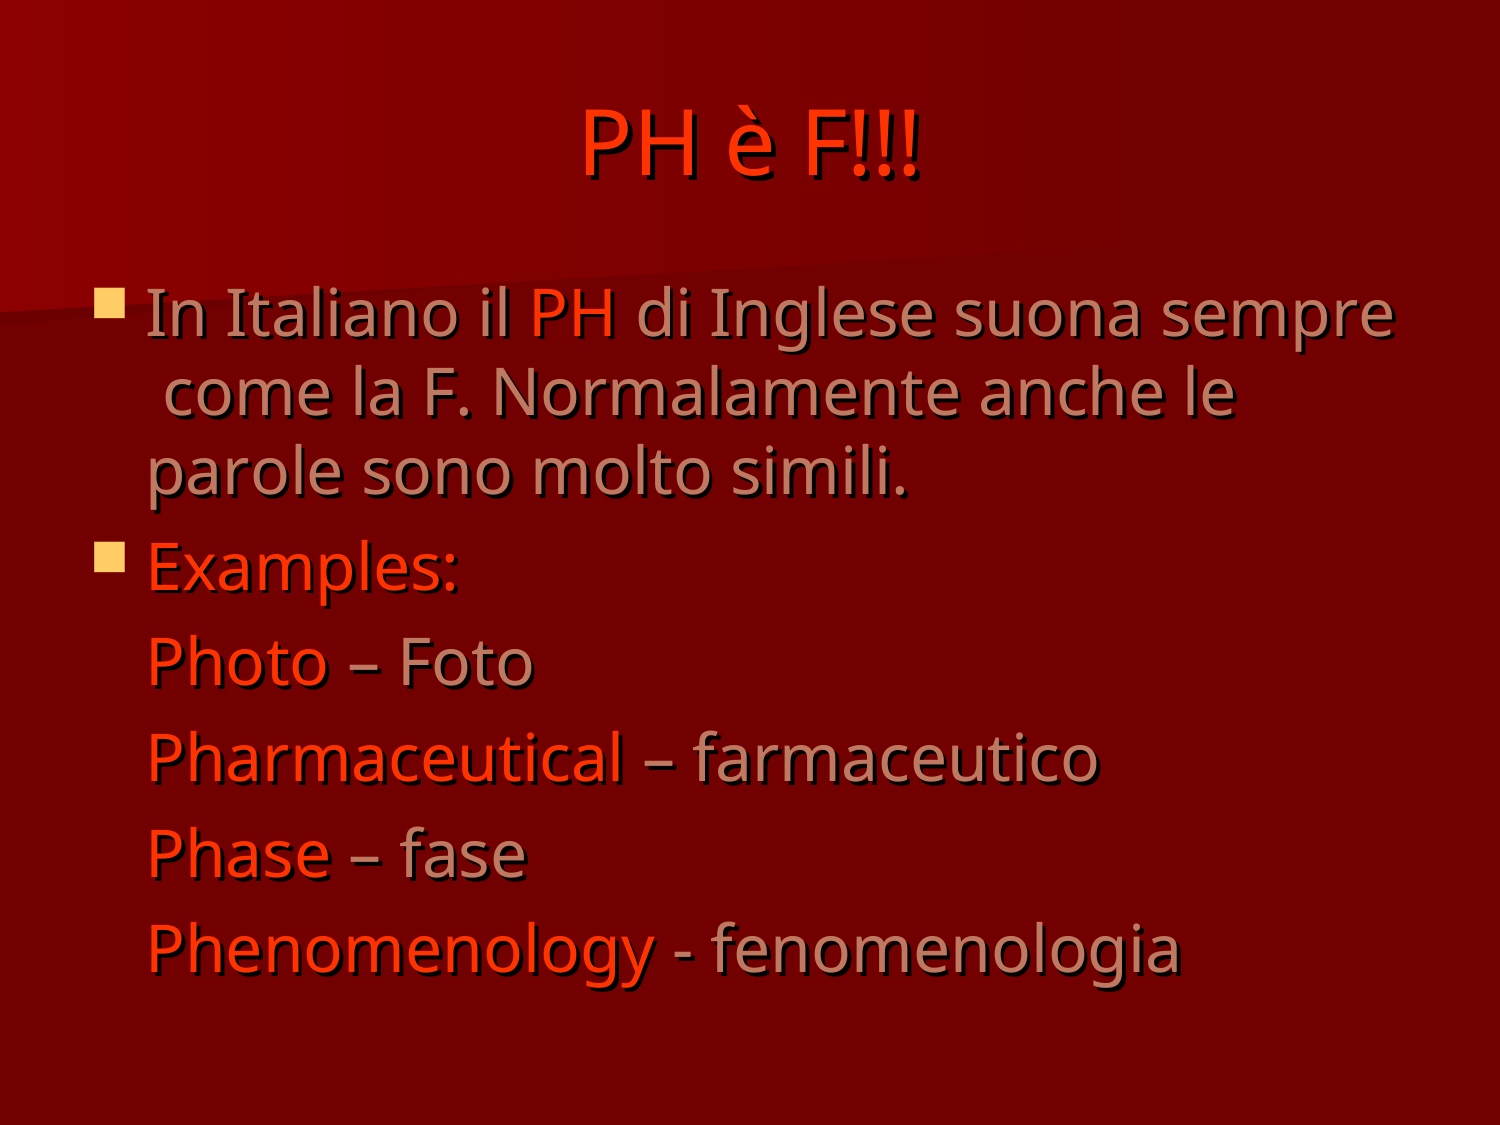

# PH è F!!!
In Italiano il PH di Inglese suona sempre come la F. Normalamente anche le parole sono molto simili.
Examples:
	Photo – Foto
	Pharmaceutical – farmaceutico
	Phase – fase
	Phenomenology - fenomenologia